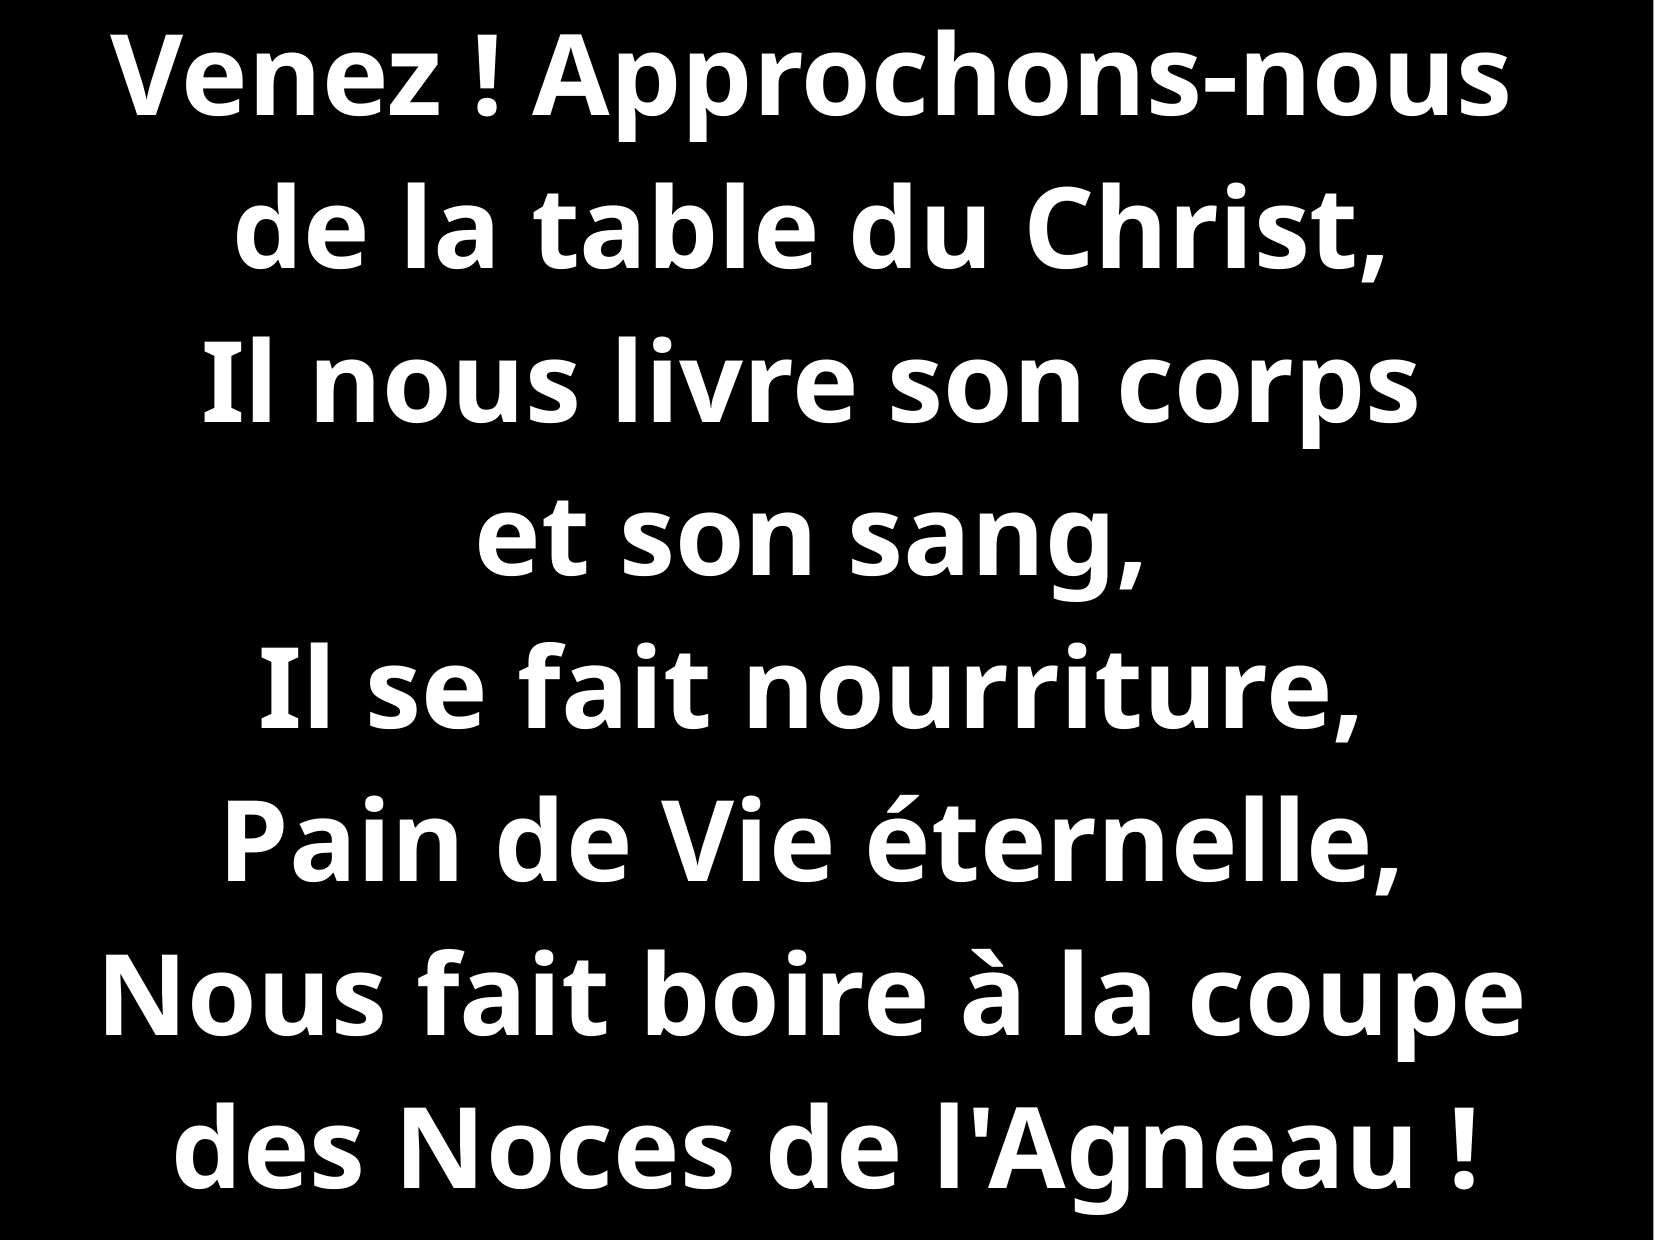

# Venez ! Approchons-nous
de la table du Christ,
Il nous livre son corps
et son sang,
Il se fait nourriture,
Pain de Vie éternelle,
Nous fait boire à la coupe
des Noces de l'Agneau !